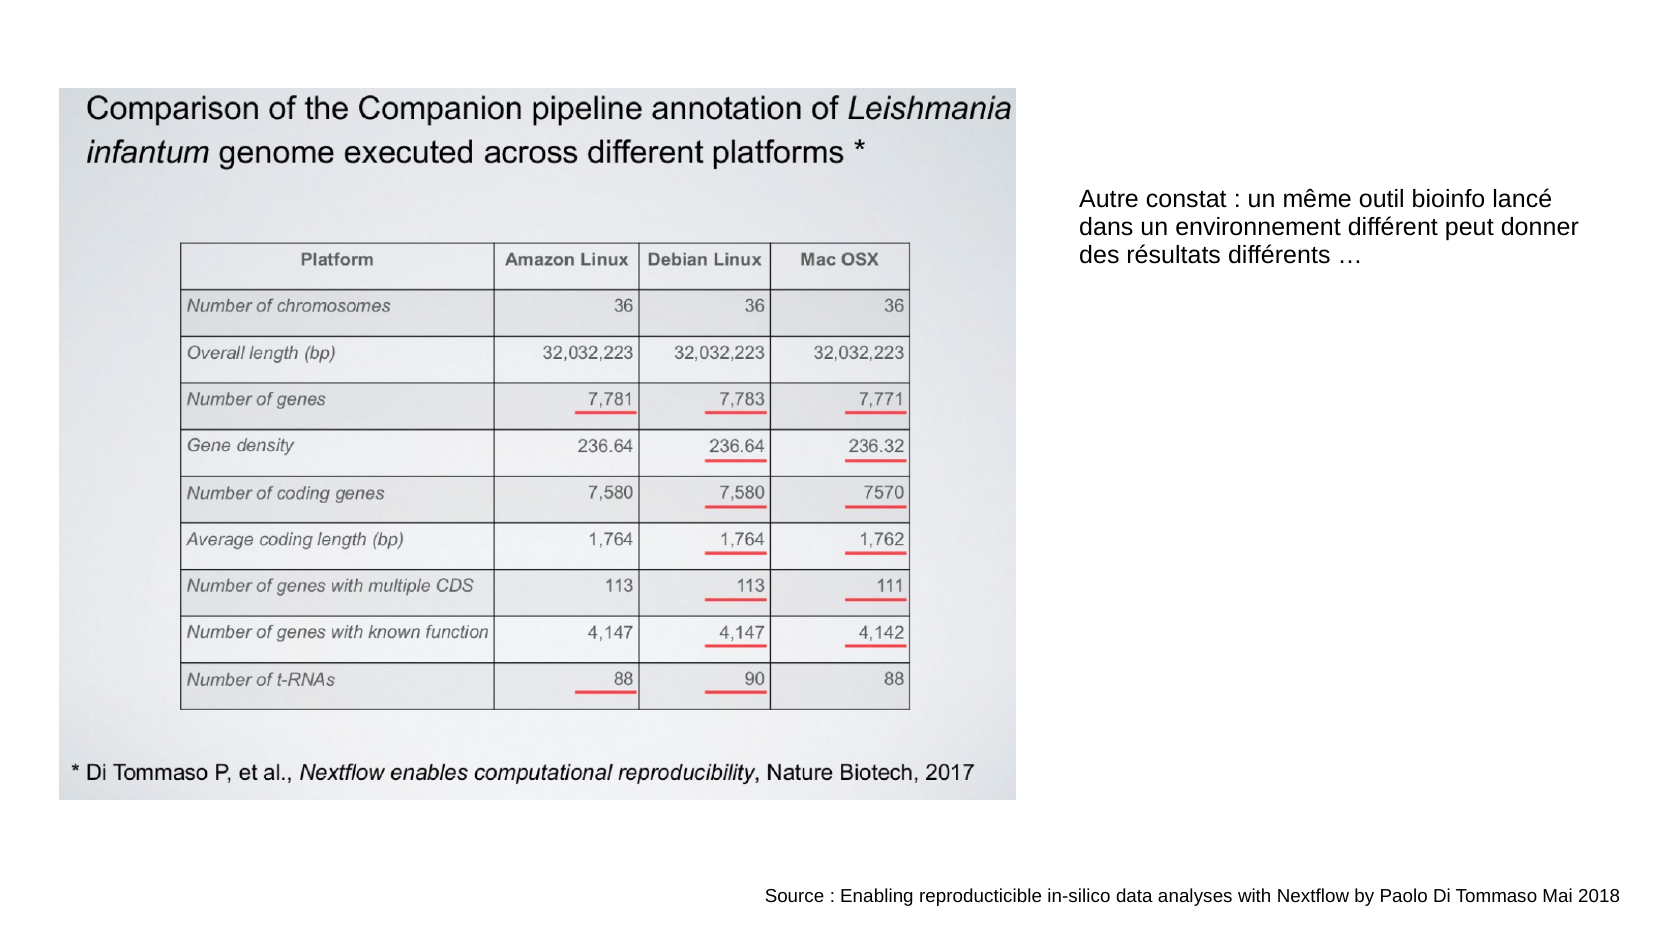

Autre constat : un même outil bioinfo lancé dans un environnement différent peut donner des résultats différents …
Source : Enabling reproducticible in-silico data analyses with Nextflow by Paolo Di Tommaso Mai 2018